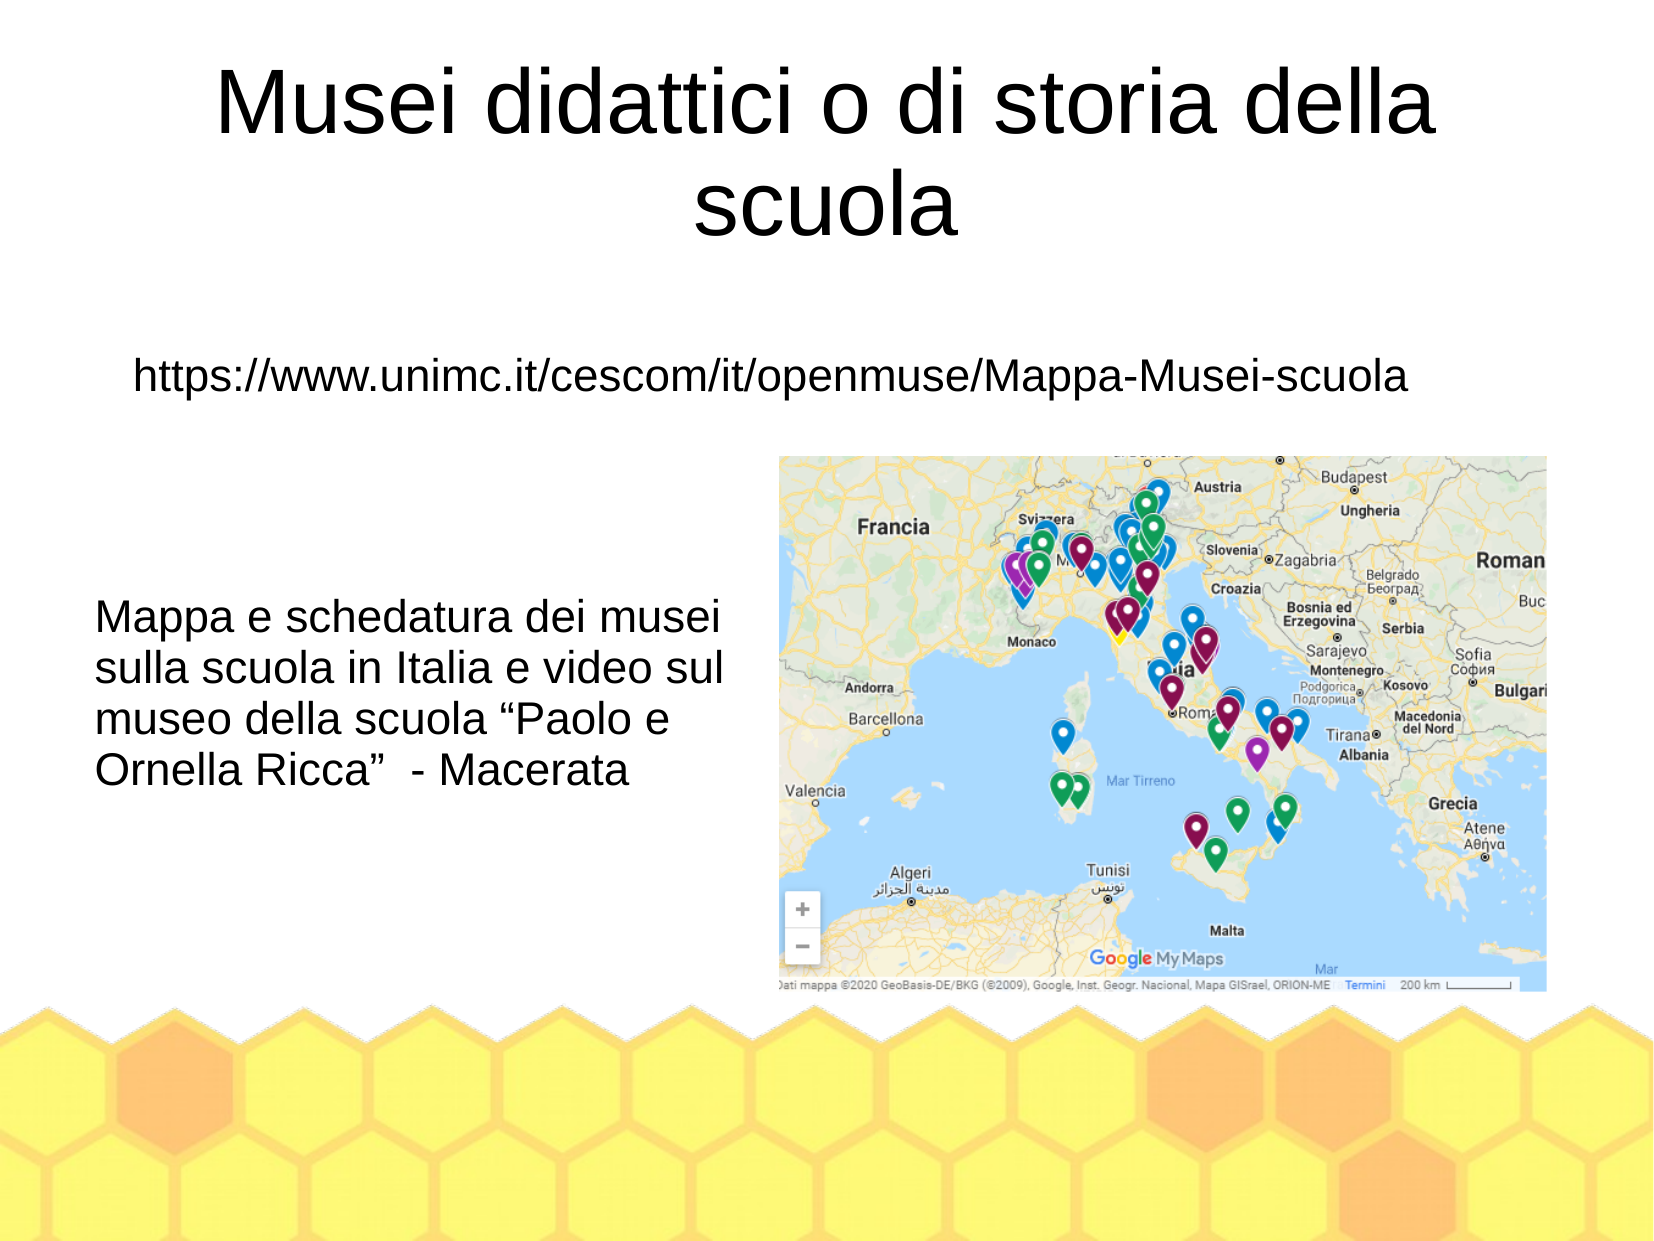

# Musei didattici o di storia della scuola
https://www.unimc.it/cescom/it/openmuse/Mappa-Musei-scuola
Mappa e schedatura dei musei sulla scuola in Italia e video sul museo della scuola “Paolo e Ornella Ricca” - Macerata